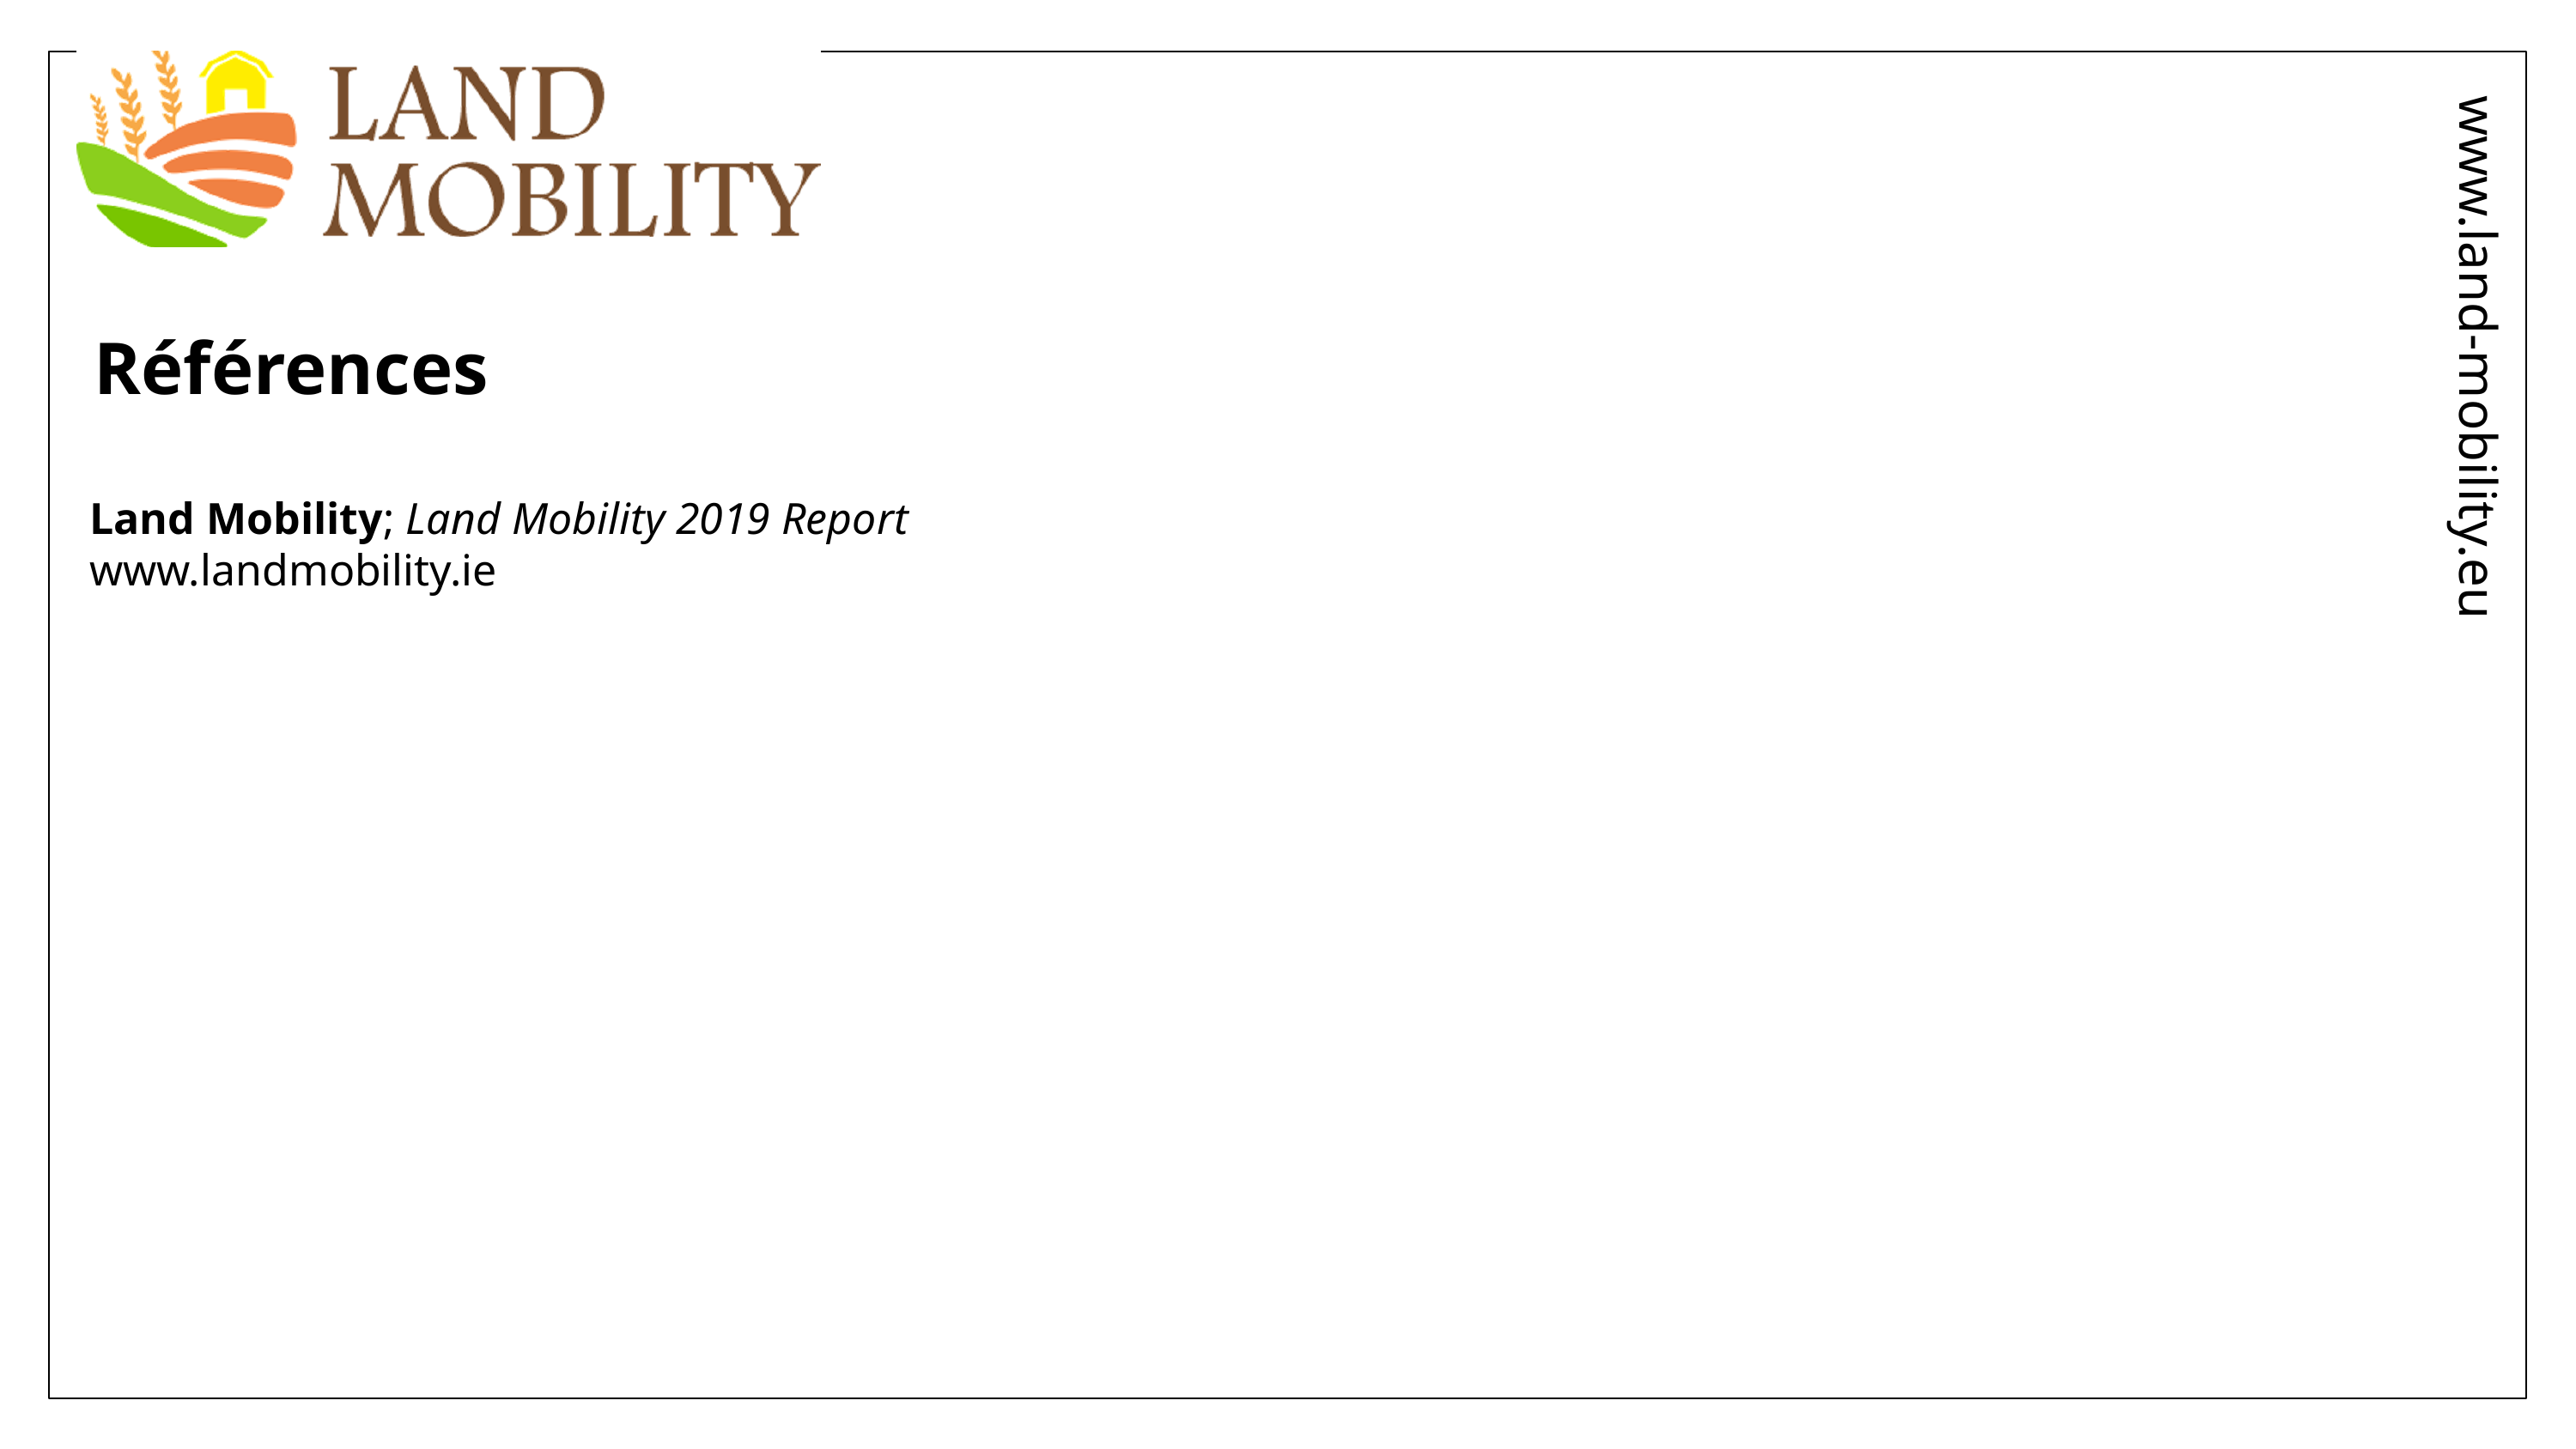

Références
Land Mobility; Land Mobility 2019 Report
www.landmobility.ie
www.land-mobility.eu